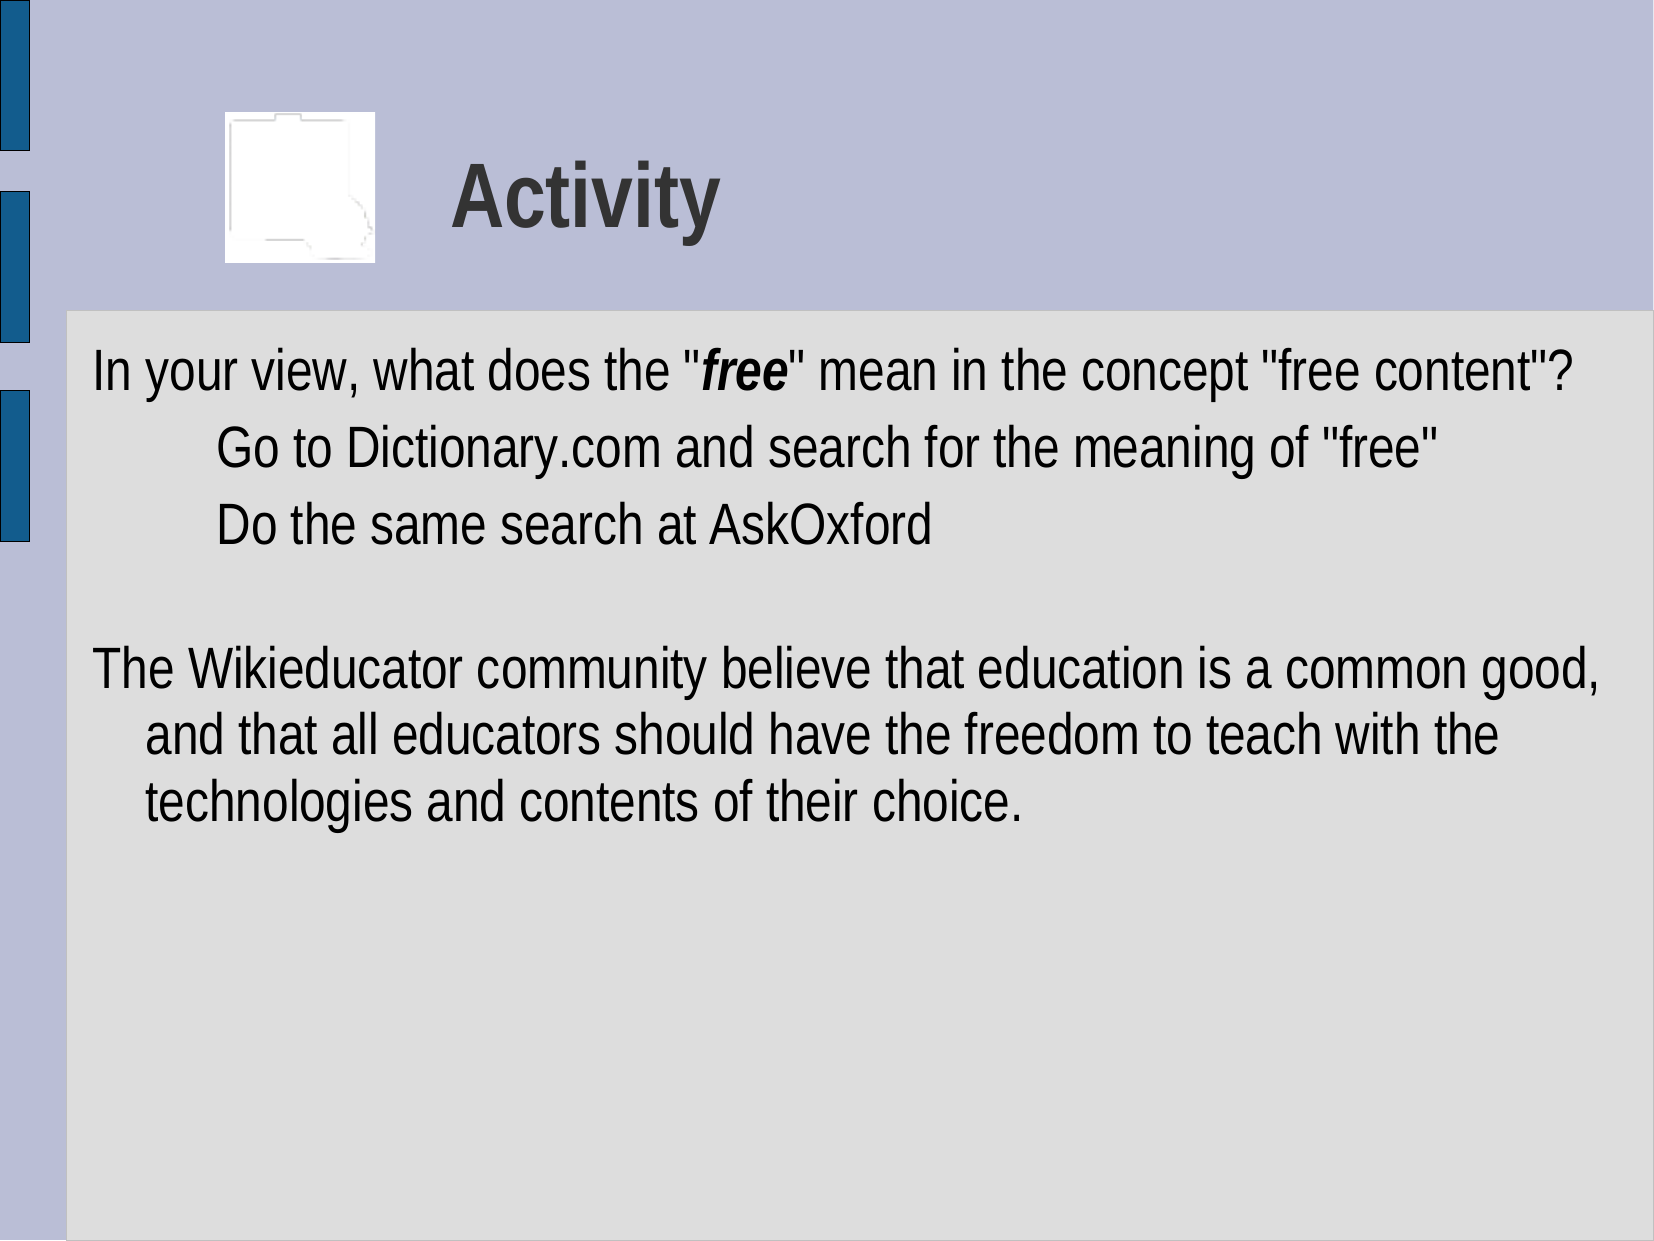

# Activity
In your view, what does the "free" mean in the concept "free content"?
Go to Dictionary.com and search for the meaning of "free"
Do the same search at AskOxford
The Wikieducator community believe that education is a common good, and that all educators should have the freedom to teach with the technologies and contents of their choice.